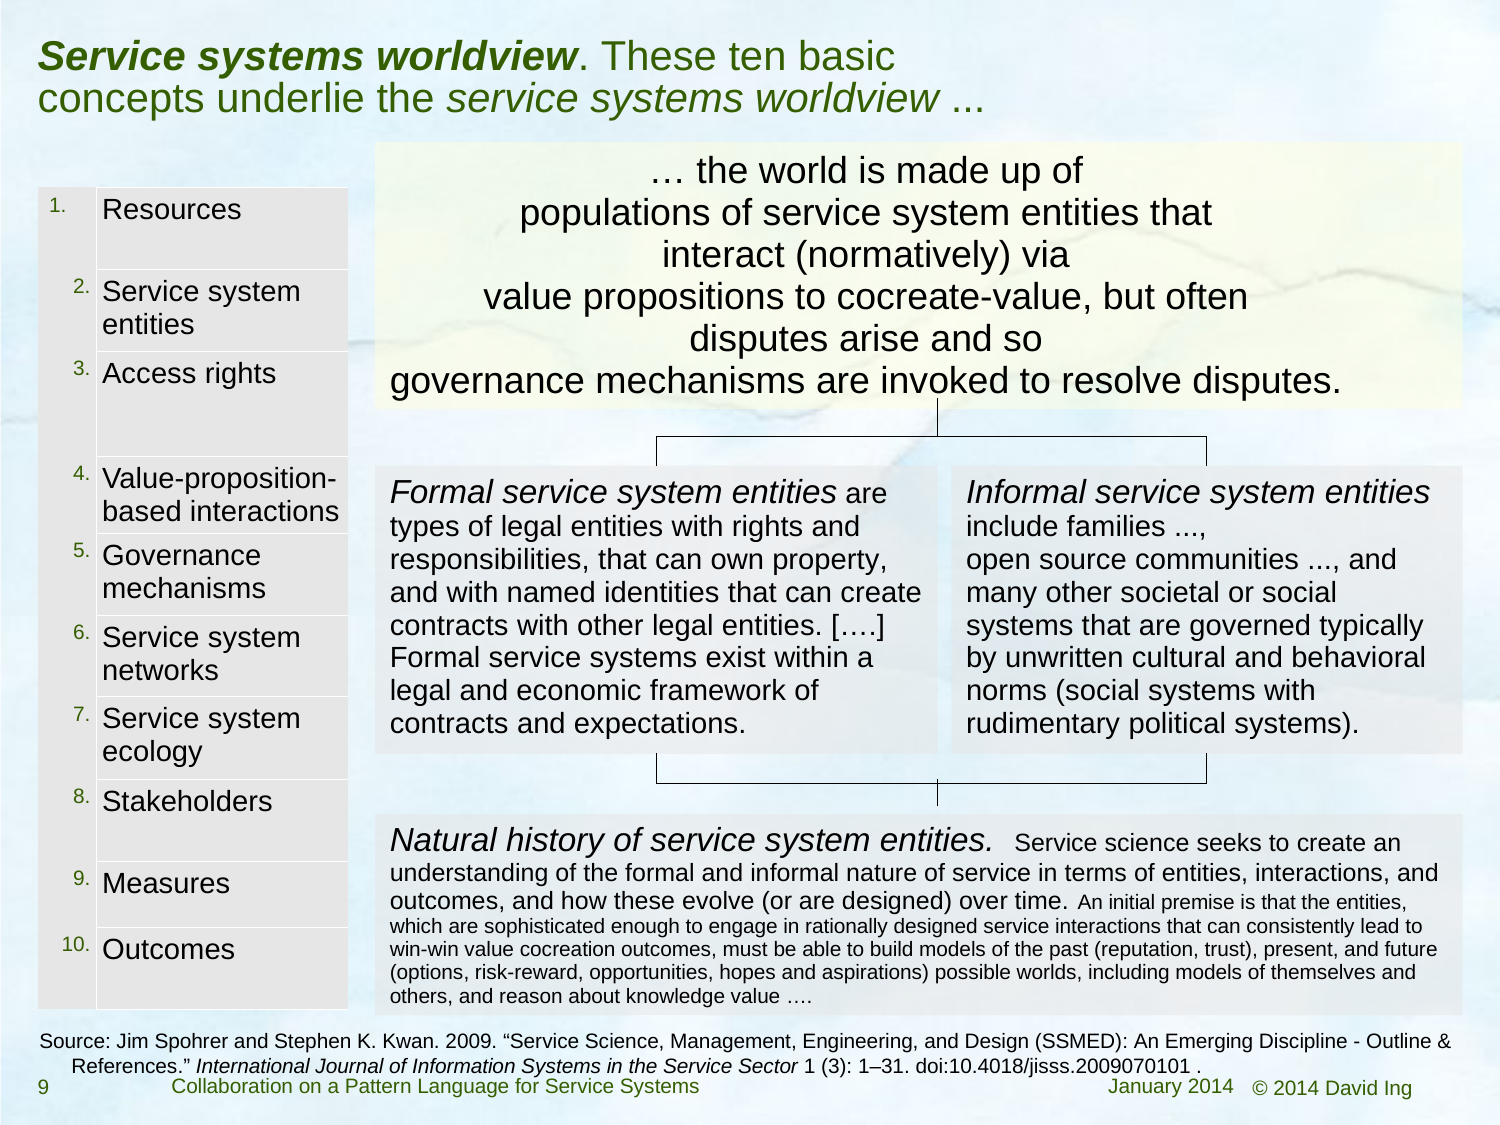

# Service systems worldview. These ten basic concepts underlie the service systems worldview ...
… the world is made up of
populations of service system entities that
interact (normatively) via
value propositions to cocreate-value, but often
disputes arise and so
governance mechanisms are invoked to resolve disputes.
| 1. | Resources | |
| --- | --- | --- |
| 2. | Service system entities | |
| 3. | Access rights | |
| 4. | Value-proposition-based interactions | |
| 5. | Governance mechanisms | |
| 6. | Service system networks | |
| 7. | Service system ecology | |
| 8. | Stakeholders | |
| 9. | Measures | |
| 10. | Outcomes | |
Formal service system entities are types of legal entities with rights and responsibilities, that can own property, and with named identities that can create contracts with other legal entities. [….] Formal service systems exist within a legal and economic framework of contracts and expectations.
Informal service system entities include families ...,
open source communities ..., and many other societal or social systems that are governed typically by unwritten cultural and behavioral norms (social systems with rudimentary political systems).
Natural history of service system entities. Service science seeks to create an understanding of the formal and informal nature of service in terms of entities, interactions, and outcomes, and how these evolve (or are designed) over time. An initial premise is that the entities, which are sophisticated enough to engage in rationally designed service interactions that can consistently lead to win-win value cocreation outcomes, must be able to build models of the past (reputation, trust), present, and future (options, risk-reward, opportunities, hopes and aspirations) possible worlds, including models of themselves and others, and reason about knowledge value ….
Source: Jim Spohrer and Stephen K. Kwan. 2009. “Service Science, Management, Engineering, and Design (SSMED): An Emerging Discipline - Outline & References.” International Journal of Information Systems in the Service Sector 1 (3): 1–31. doi:10.4018/jisss.2009070101 .
Collaboration on a Pattern Language for Service Systems
January 2014
9